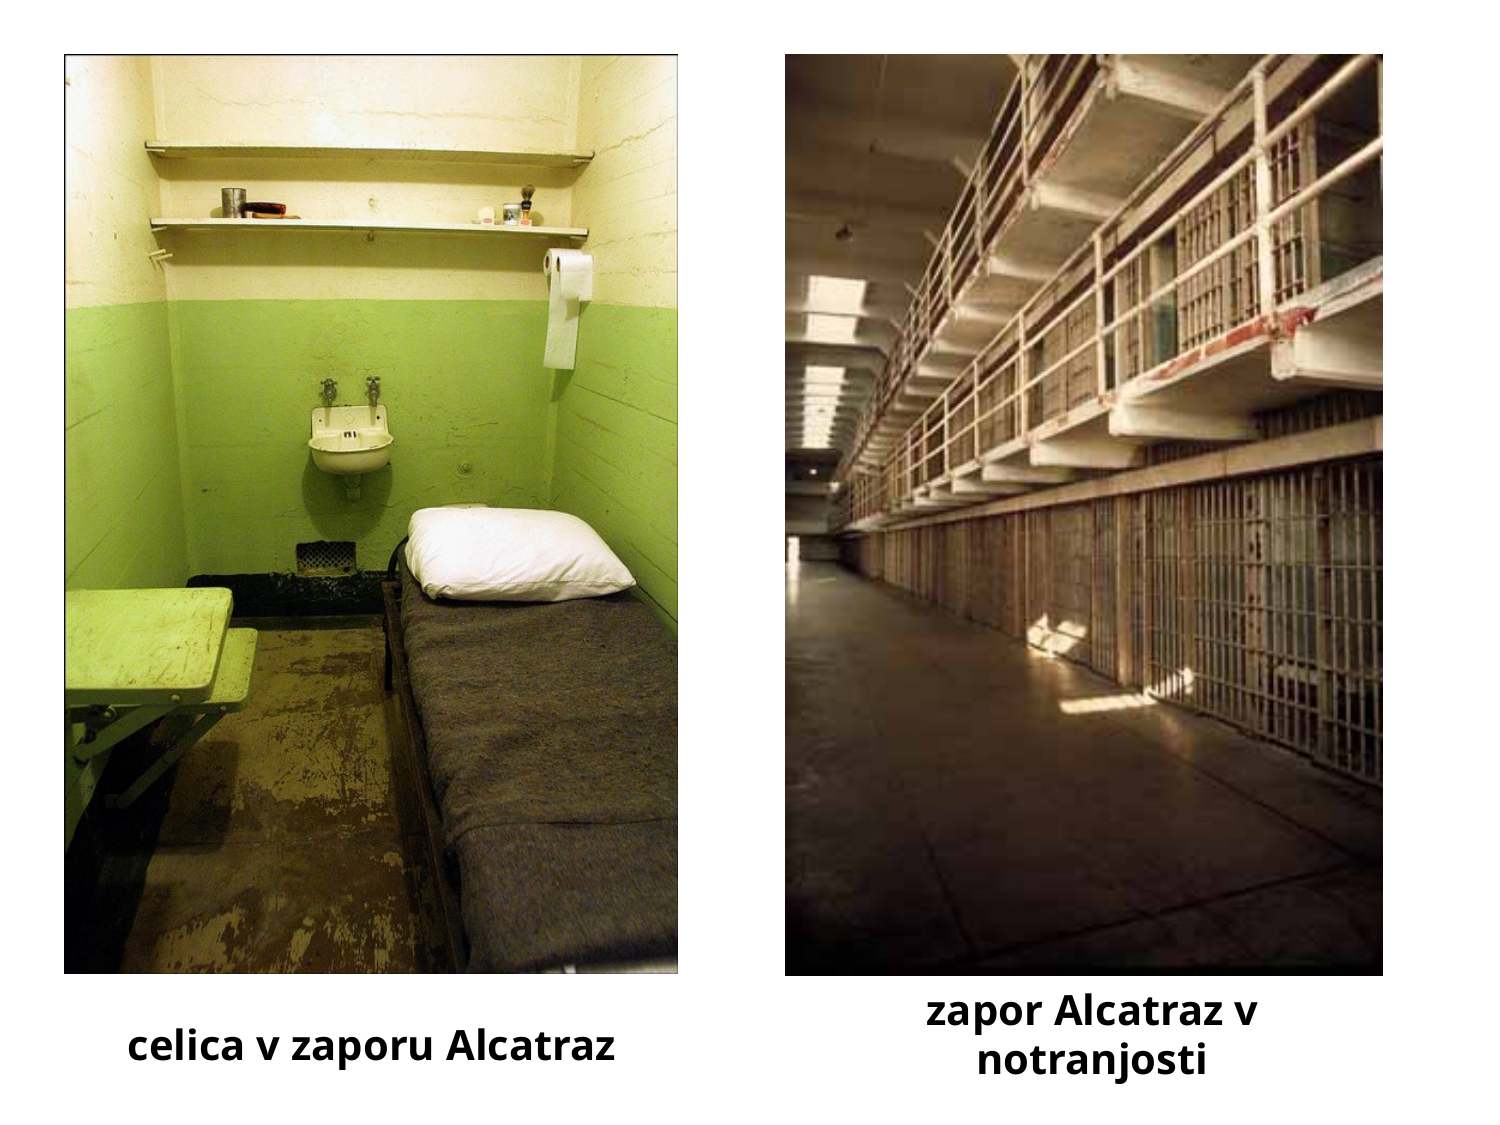

zapor Alcatraz v notranjosti
celica v zaporu Alcatraz